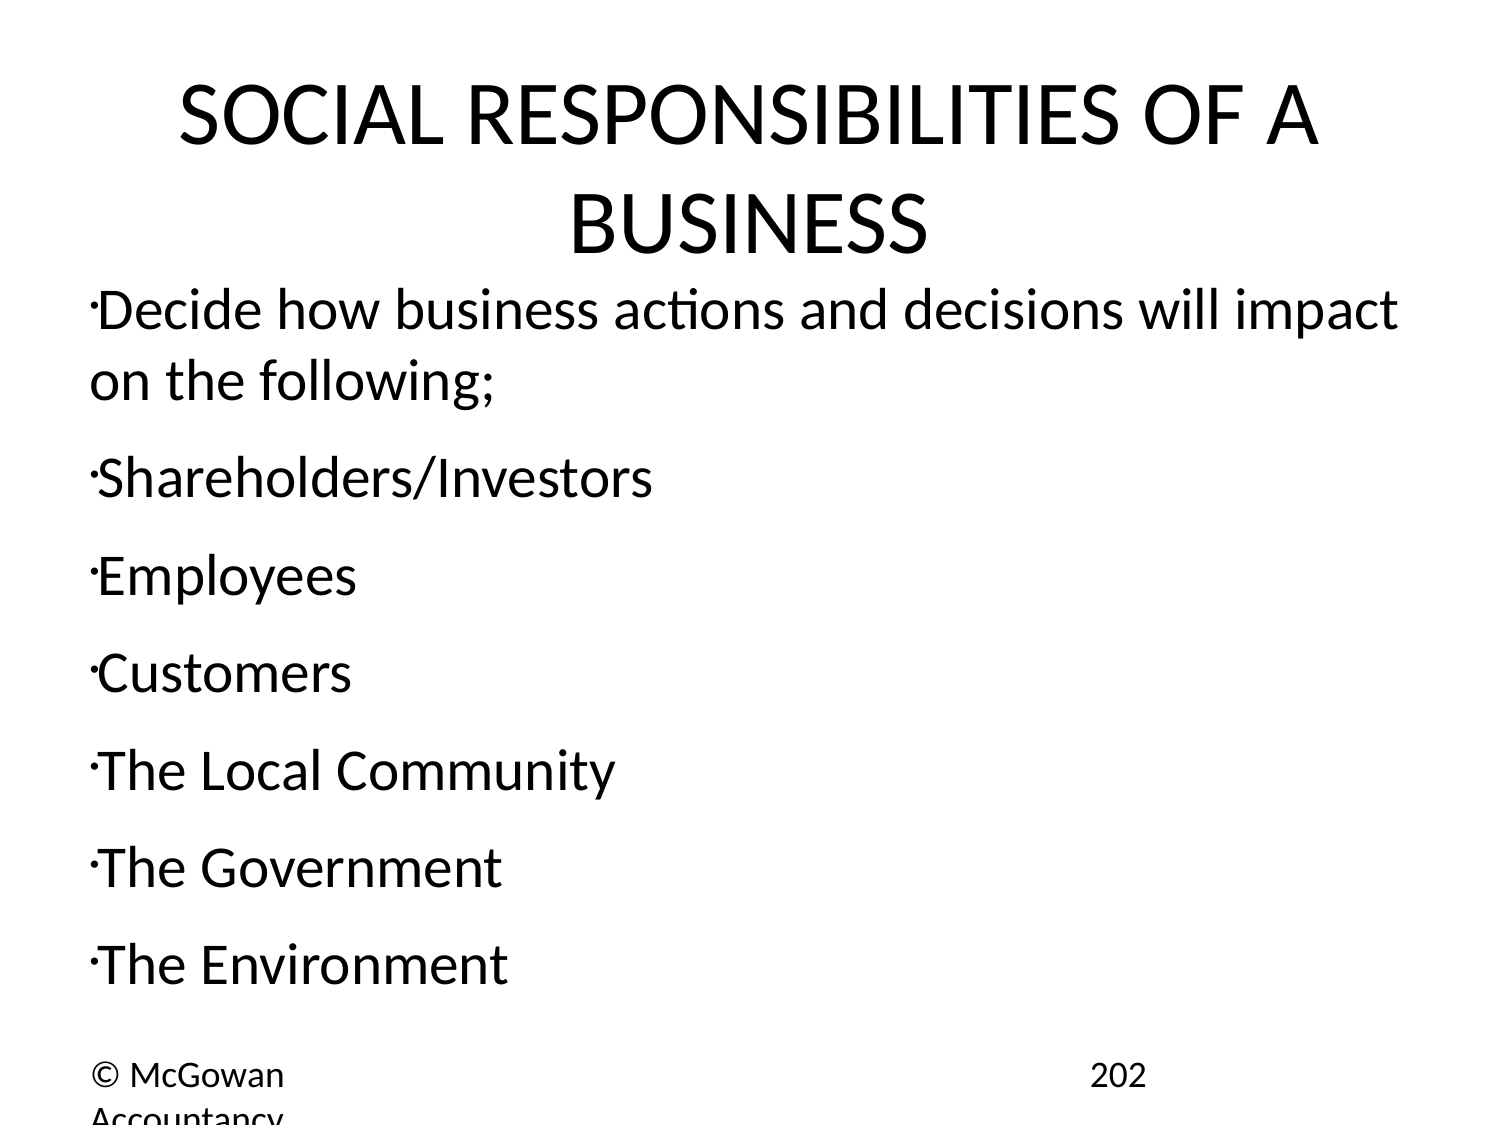

# SOCIAL RESPONSIBILITIES OF A BUSINESS
Decide how business actions and decisions will impact on the following;
Shareholders/Investors
Employees
Customers
The Local Community
The Government
The Environment
© McGowan Accountancy Services
202